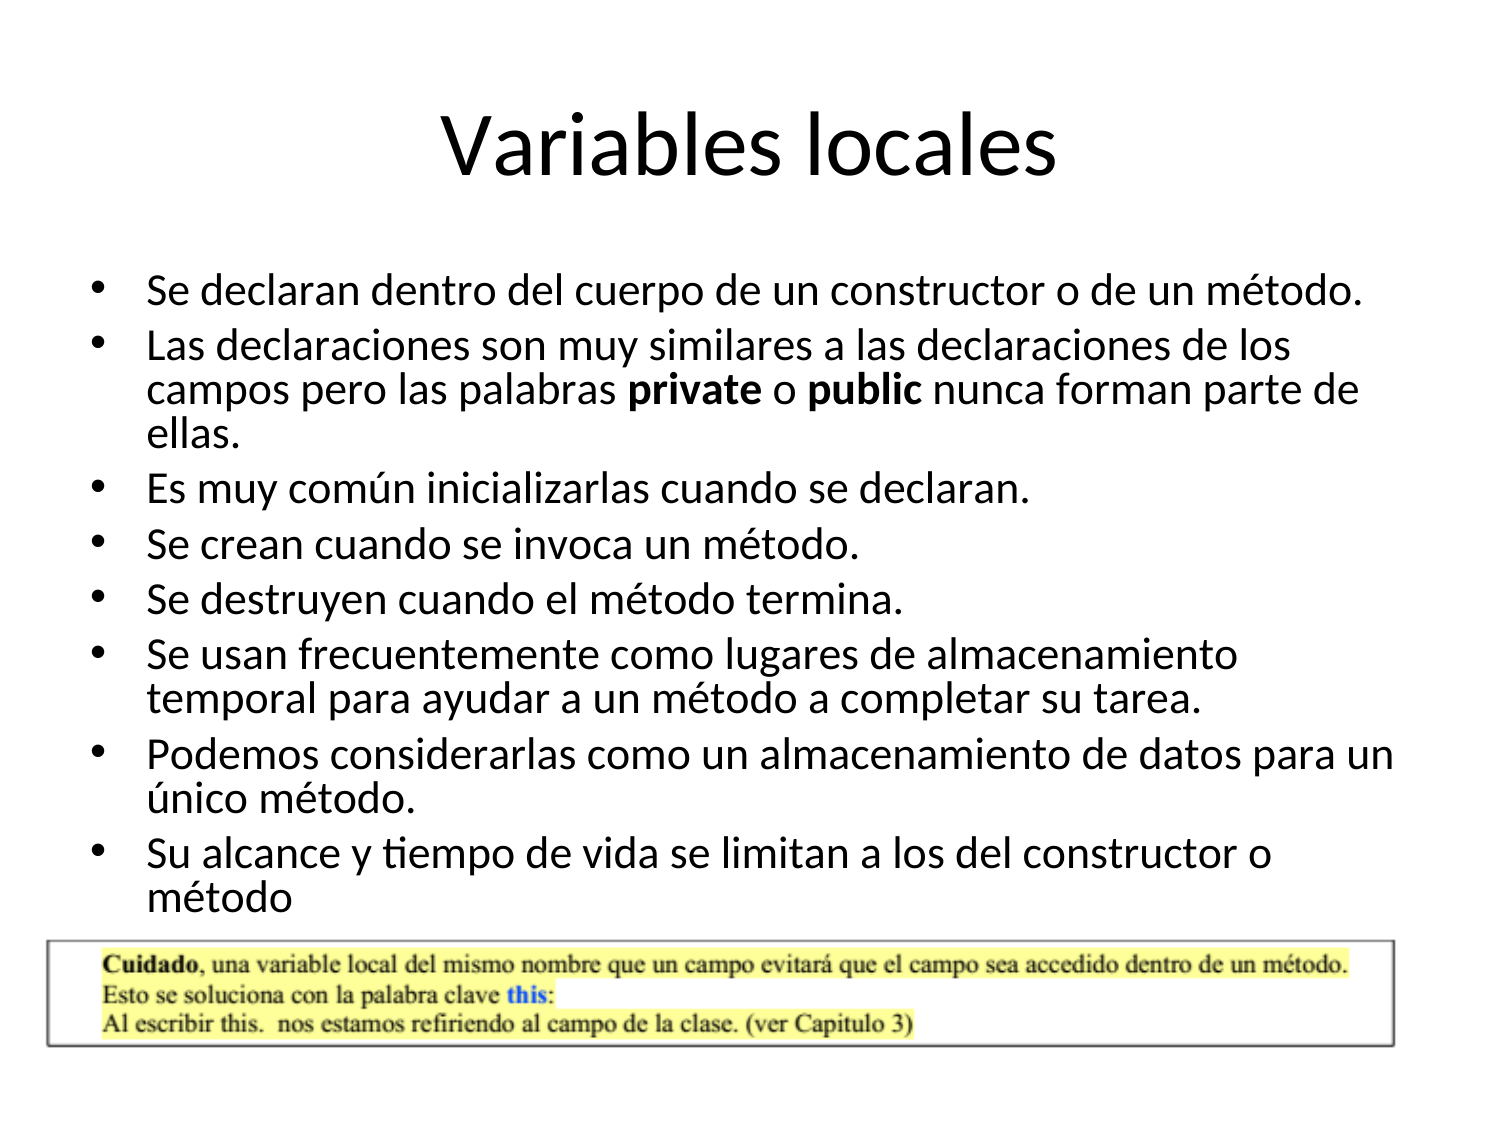

# Variables locales
Se declaran dentro del cuerpo de un constructor o de un método.
Las declaraciones son muy similares a las declaraciones de los campos pero las palabras private o public nunca forman parte de ellas.
Es muy común inicializarlas cuando se declaran.
Se crean cuando se invoca un método.
Se destruyen cuando el método termina.
Se usan frecuentemente como lugares de almacenamiento temporal para ayudar a un método a completar su tarea.
Podemos considerarlas como un almacenamiento de datos para un único método.
Su alcance y tiempo de vida se limitan a los del constructor o método